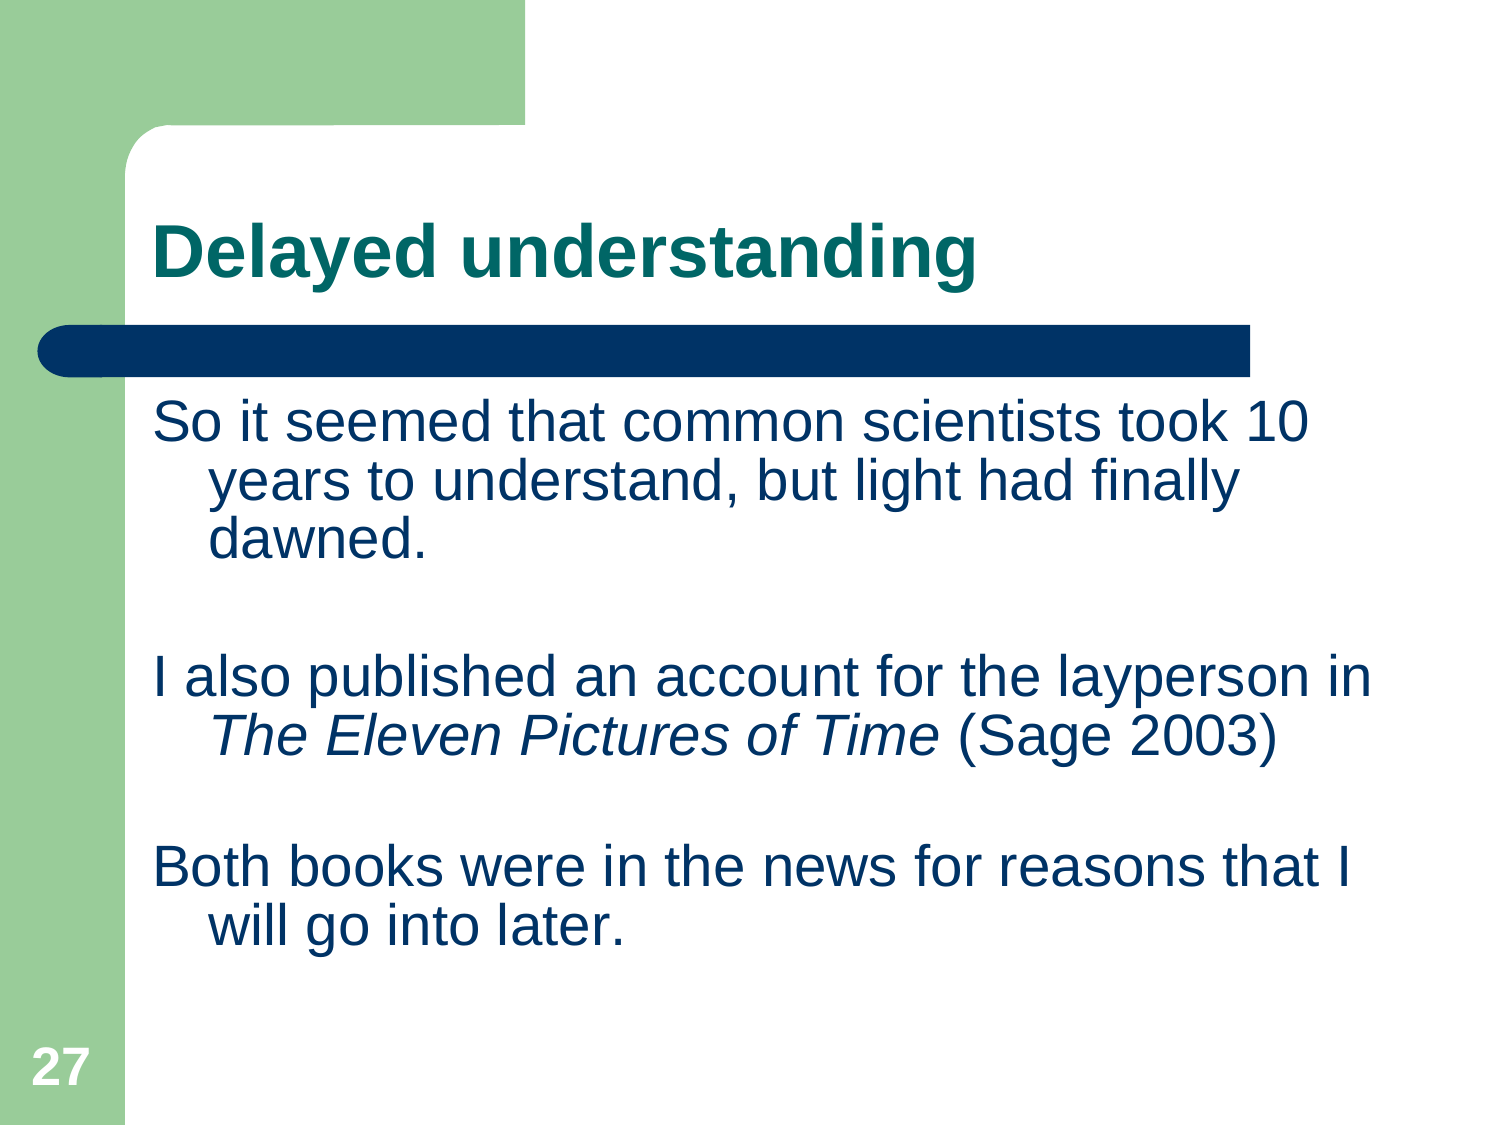

# Delayed understanding
So it seemed that common scientists took 10 years to understand, but light had finally dawned.
I also published an account for the layperson in The Eleven Pictures of Time (Sage 2003)
Both books were in the news for reasons that I will go into later.
27